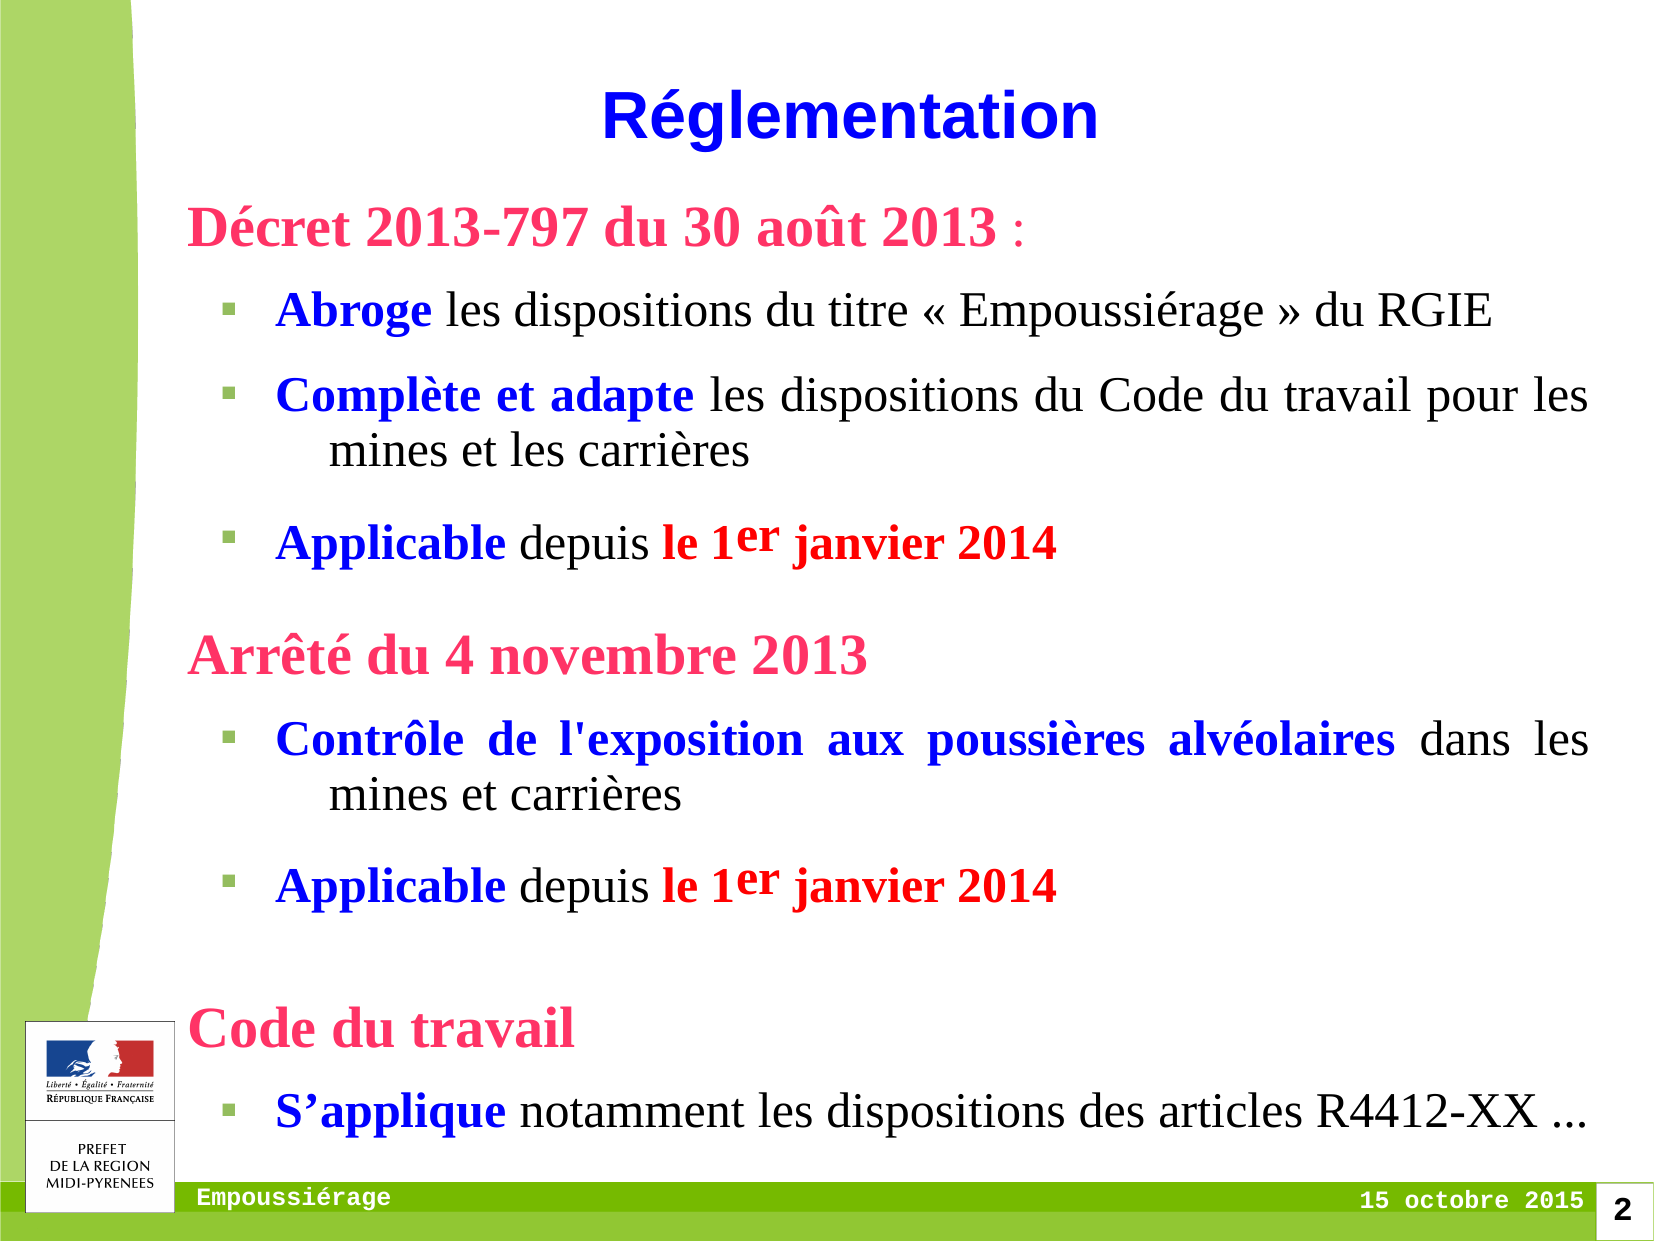

# Réglementation
Décret 2013-797 du 30 août 2013 :
Abroge les dispositions du titre « Empoussiérage » du RGIE
Complète et adapte les dispositions du Code du travail pour les mines et les carrières
Applicable depuis le 1er janvier 2014
Arrêté du 4 novembre 2013
Contrôle de l'exposition aux poussières alvéolaires dans les mines et carrières
Applicable depuis le 1er janvier 2014
Code du travail
S’applique notamment les dispositions des articles R4412-XX ...
2